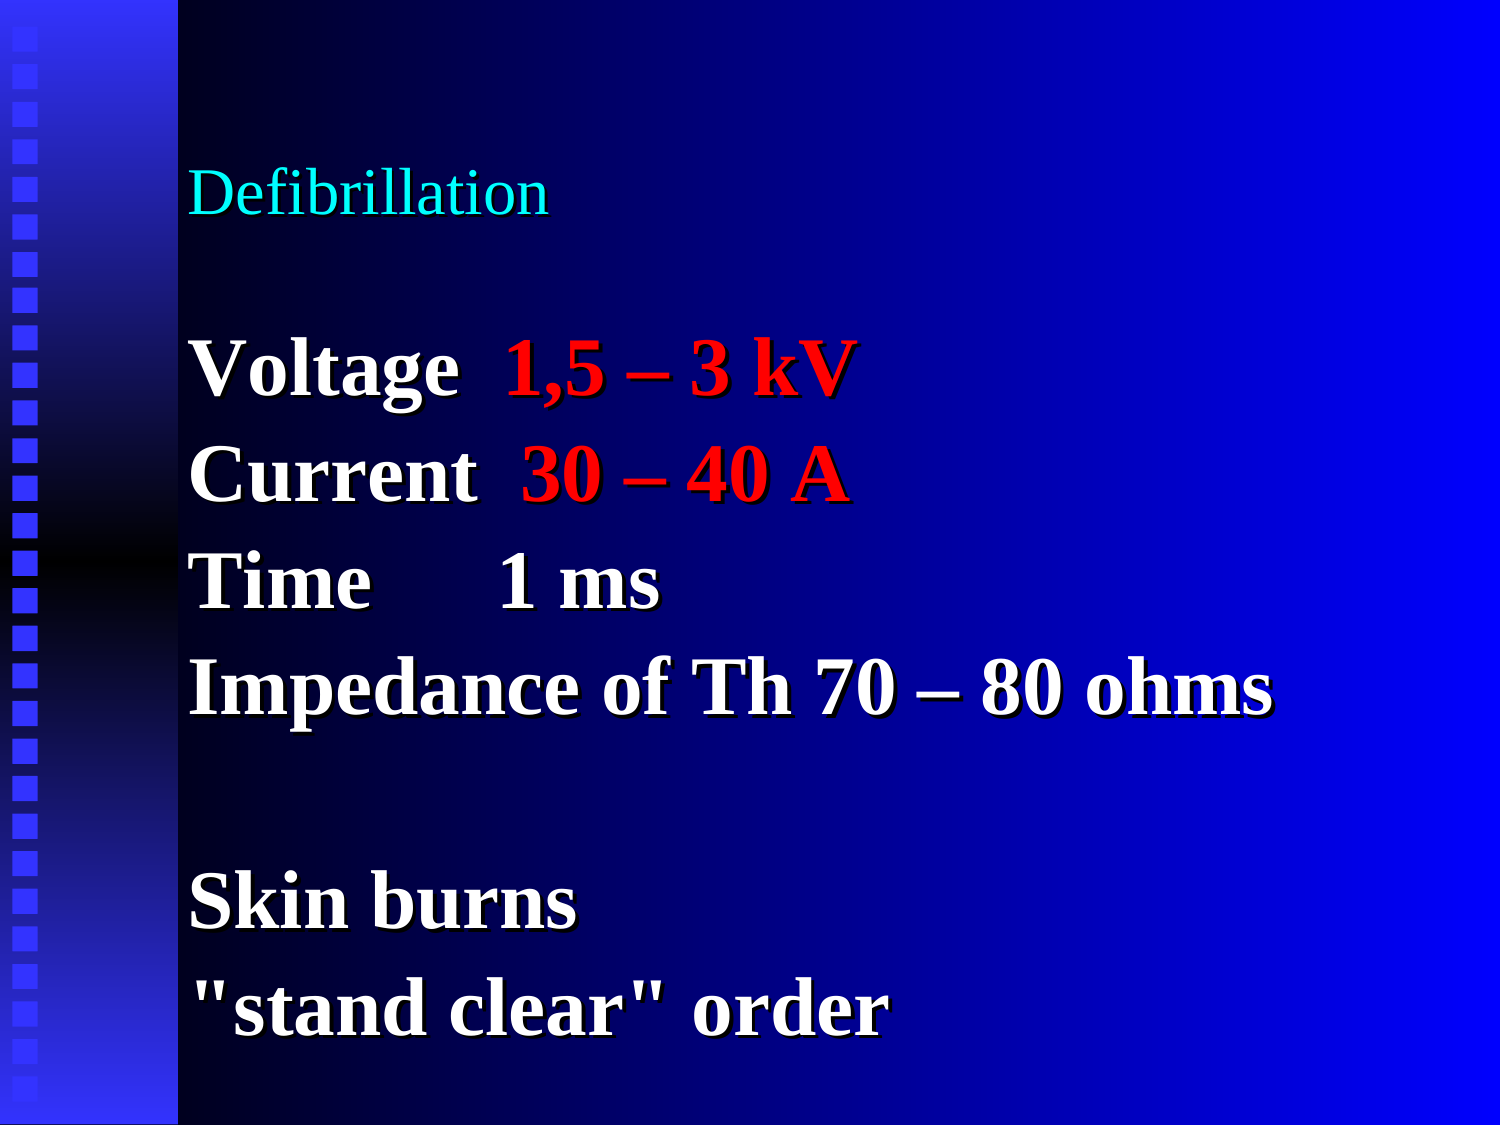

# Defibrillation
Voltage 1,5 – 3 kV
Current 30 – 40 A
Time 1 ms
Impedance of Th 70 – 80 ohms
Skin burns
"stand clear" order